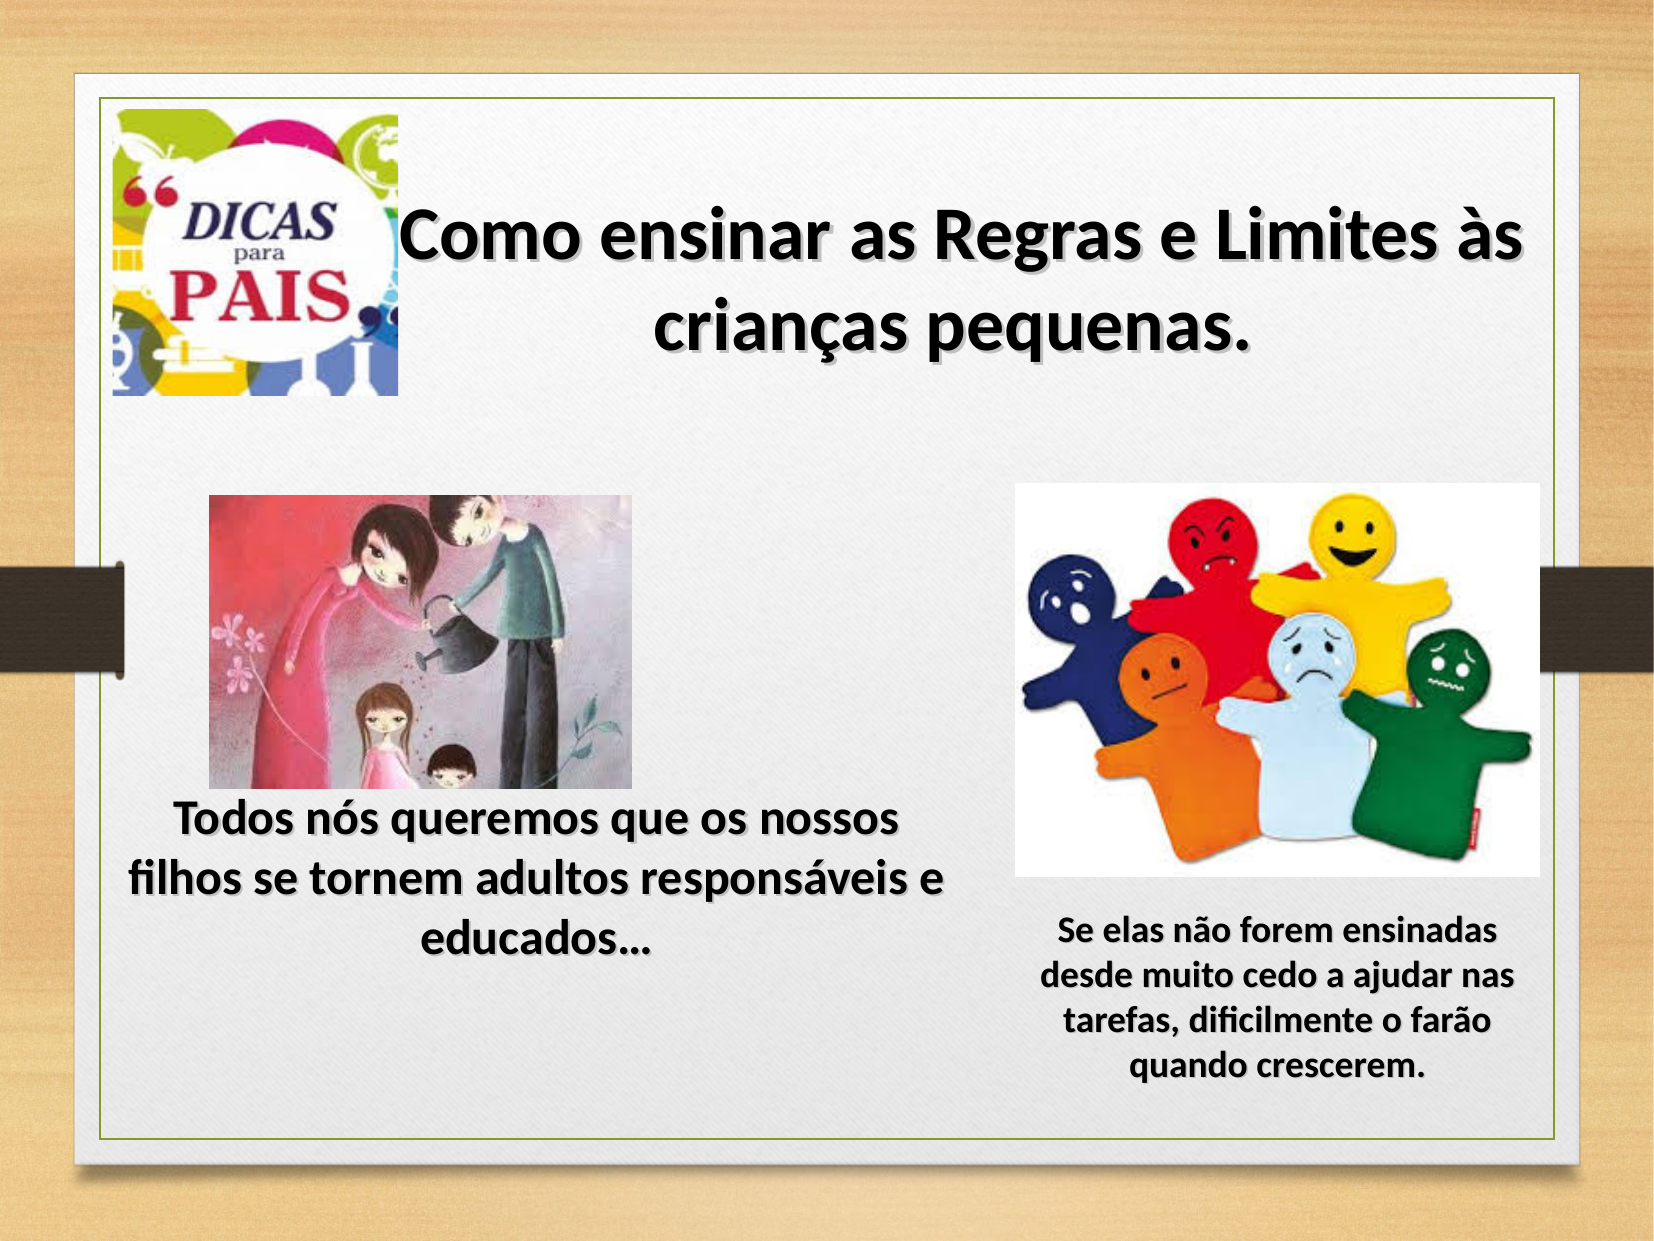

Como ensinar as Regras e Limites às crianças pequenas.
Se elas não forem ensinadas desde muito cedo a ajudar nas tarefas, dificilmente o farão quando crescerem.
Todos nós queremos que os nossos filhos se tornem adultos responsáveis e educados…